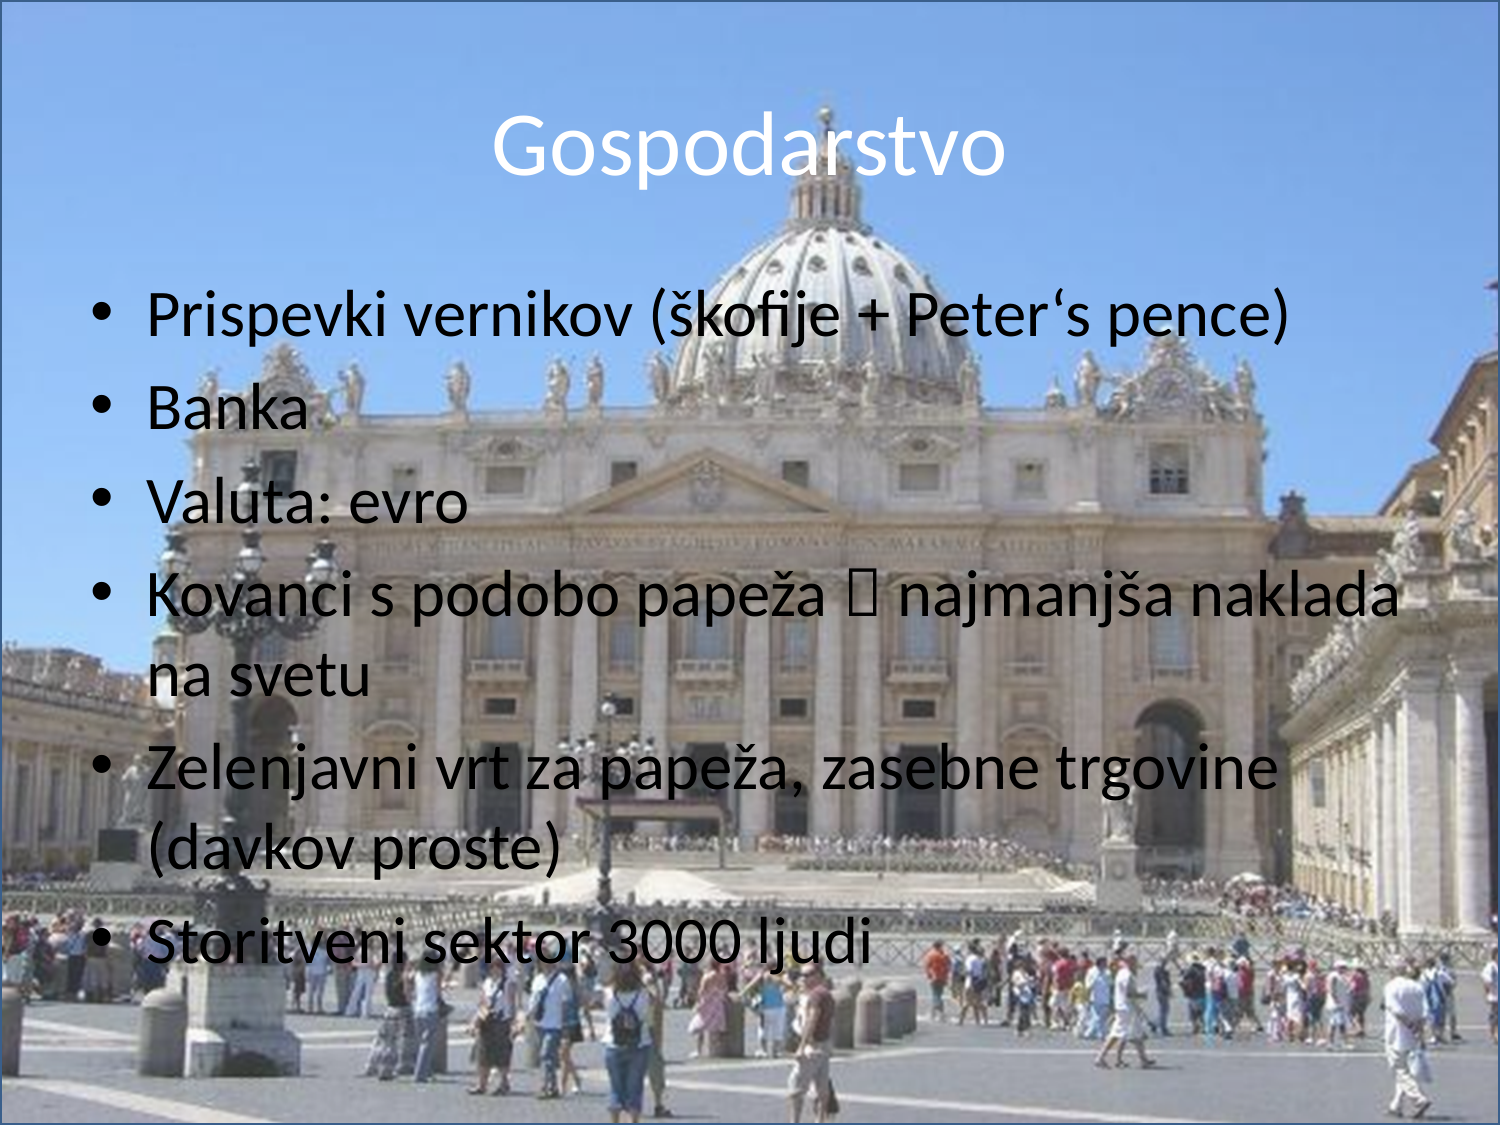

# Gospodarstvo
Prispevki vernikov (škofije + Peter‘s pence)
Banka
Valuta: evro
Kovanci s podobo papeža  najmanjša naklada na svetu
Zelenjavni vrt za papeža, zasebne trgovine (davkov proste)
Storitveni sektor 3000 ljudi